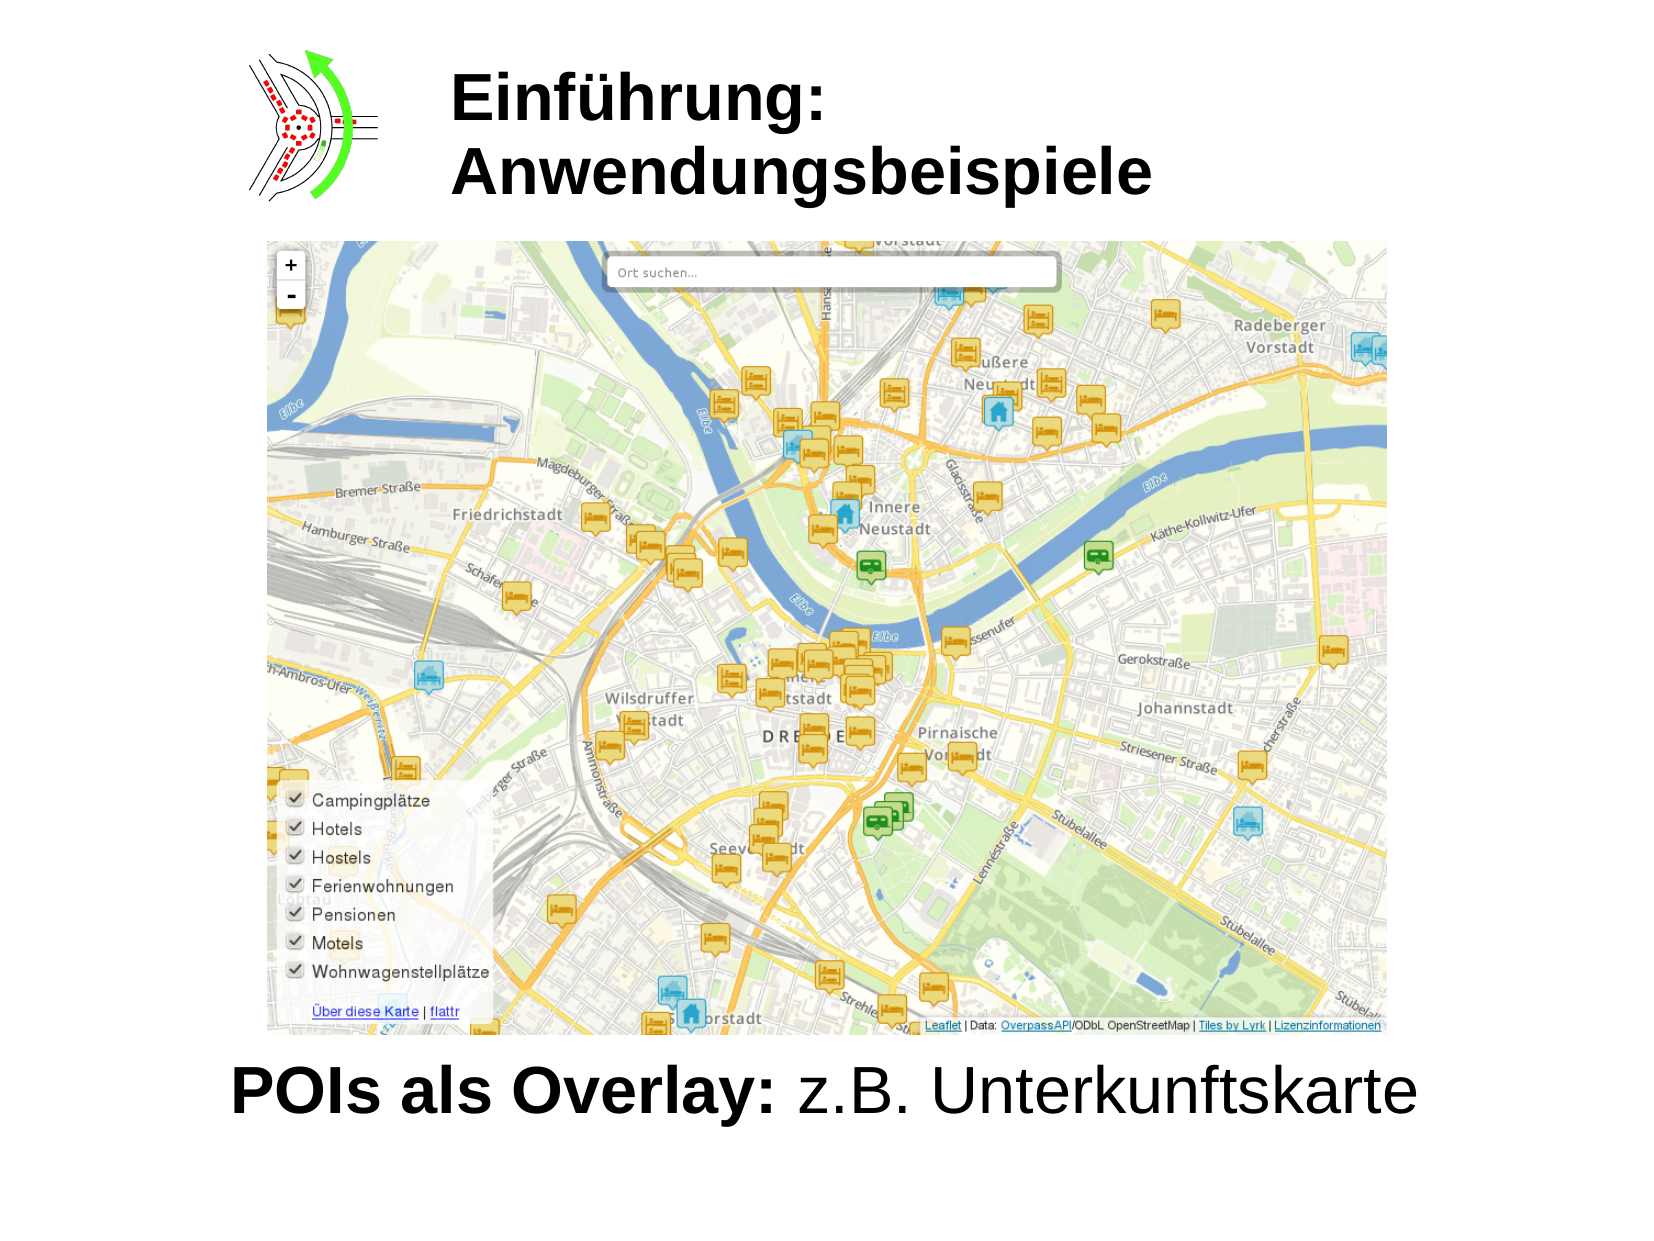

Einführung:
Anwendungsbeispiele
POIs als Overlay: z.B. Unterkunftskarte